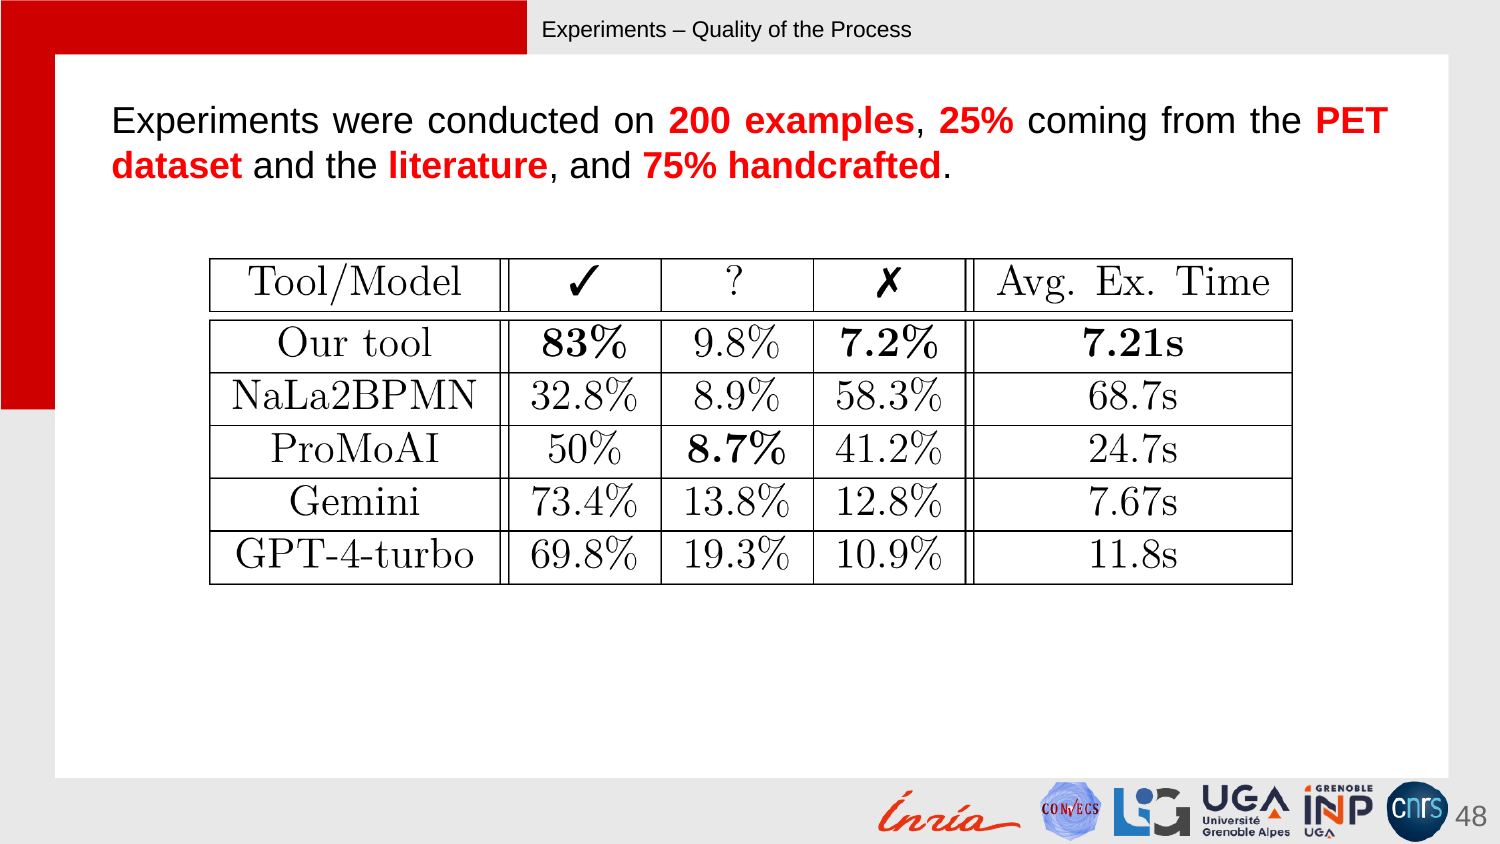

# Experiments – Quality of the Process
Experiments were conducted on 200 examples, 25% coming from the PET dataset and the literature, and 75% handcrafted.
48